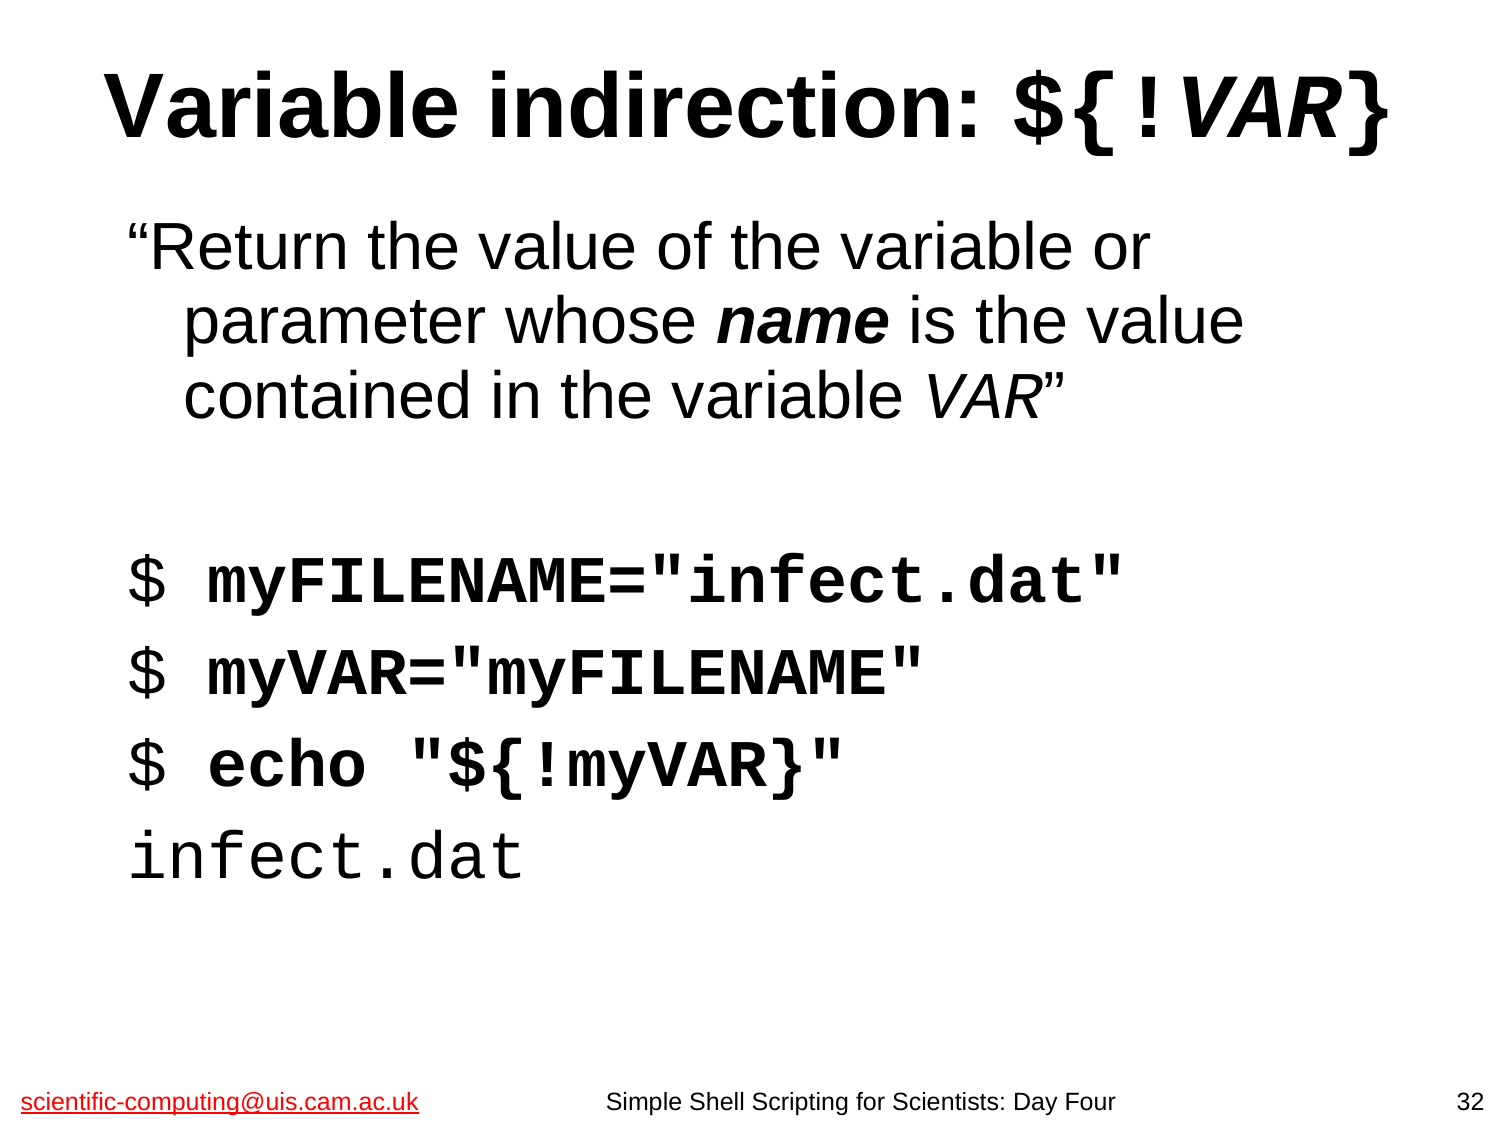

# Variable indirection: ${!VAR}
“Return the value of the variable or parameter whose name is the value contained in the variable VAR”
$ myFILENAME="infect.dat"
$ myVAR="myFILENAME"
$ echo "${!myVAR}"
infect.dat
escience-support@ucs.cam.ac.uk	Simple Shell Scripting for Scientists: Day Three
32